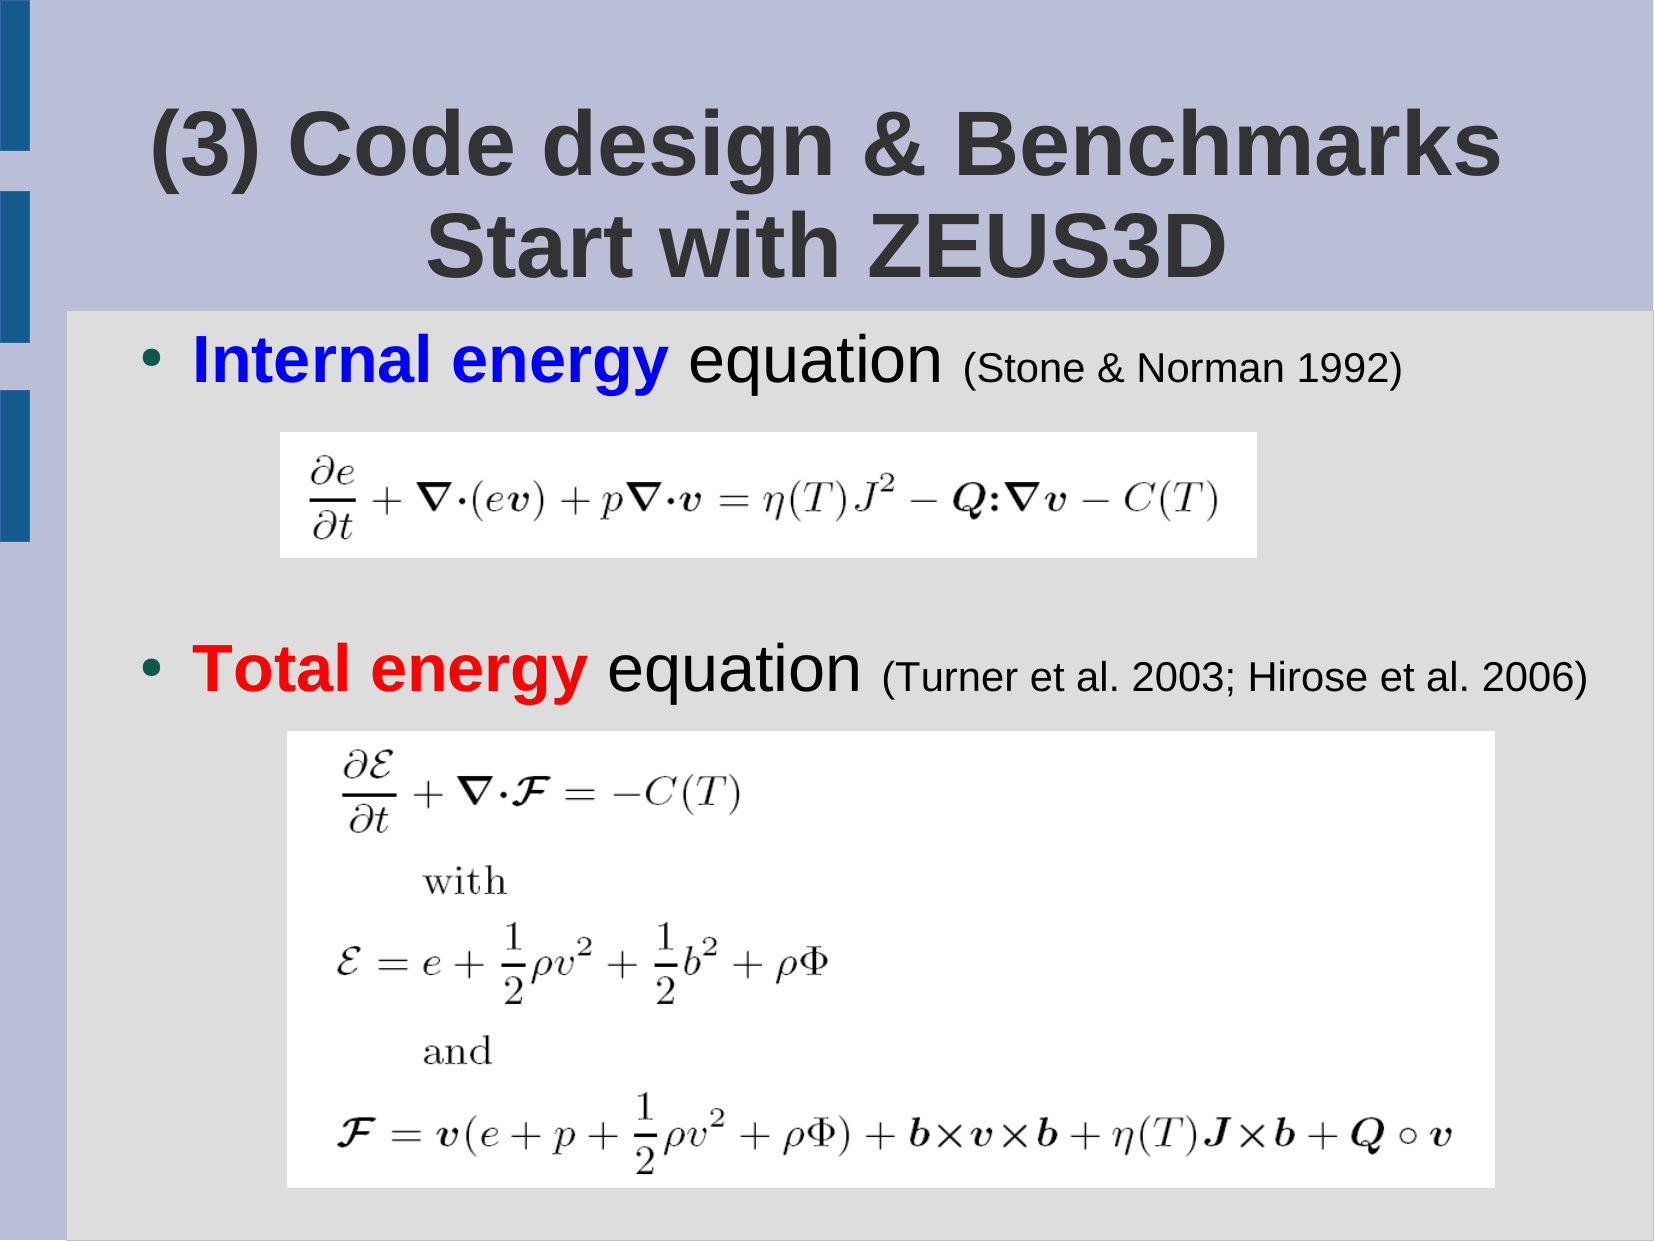

Internal energy equation (Stone & Norman 1992)
Total energy equation (Turner et al. 2003; Hirose et al. 2006)
# (3) Code design & Benchmarks Start with ZEUS3D